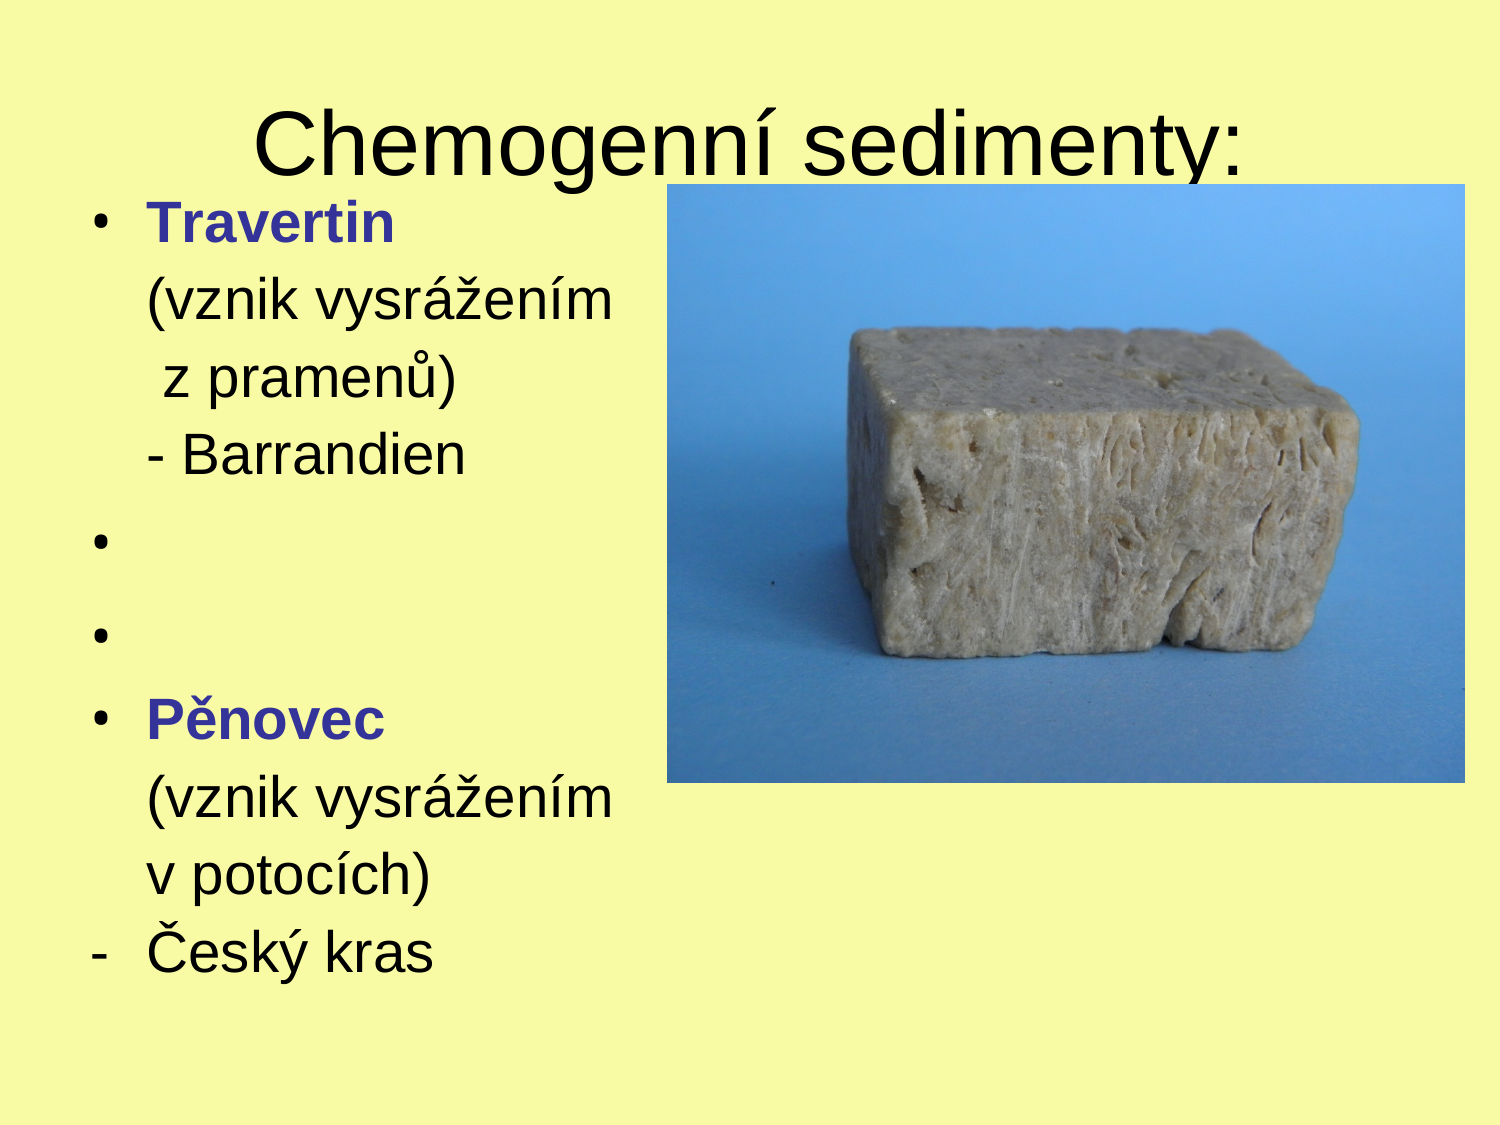

# Chemogenní sedimenty:
Travertin
(vznik vysrážením
 z pramenů)
- Barrandien
Pěnovec
(vznik vysrážením
v potocích)
Český kras